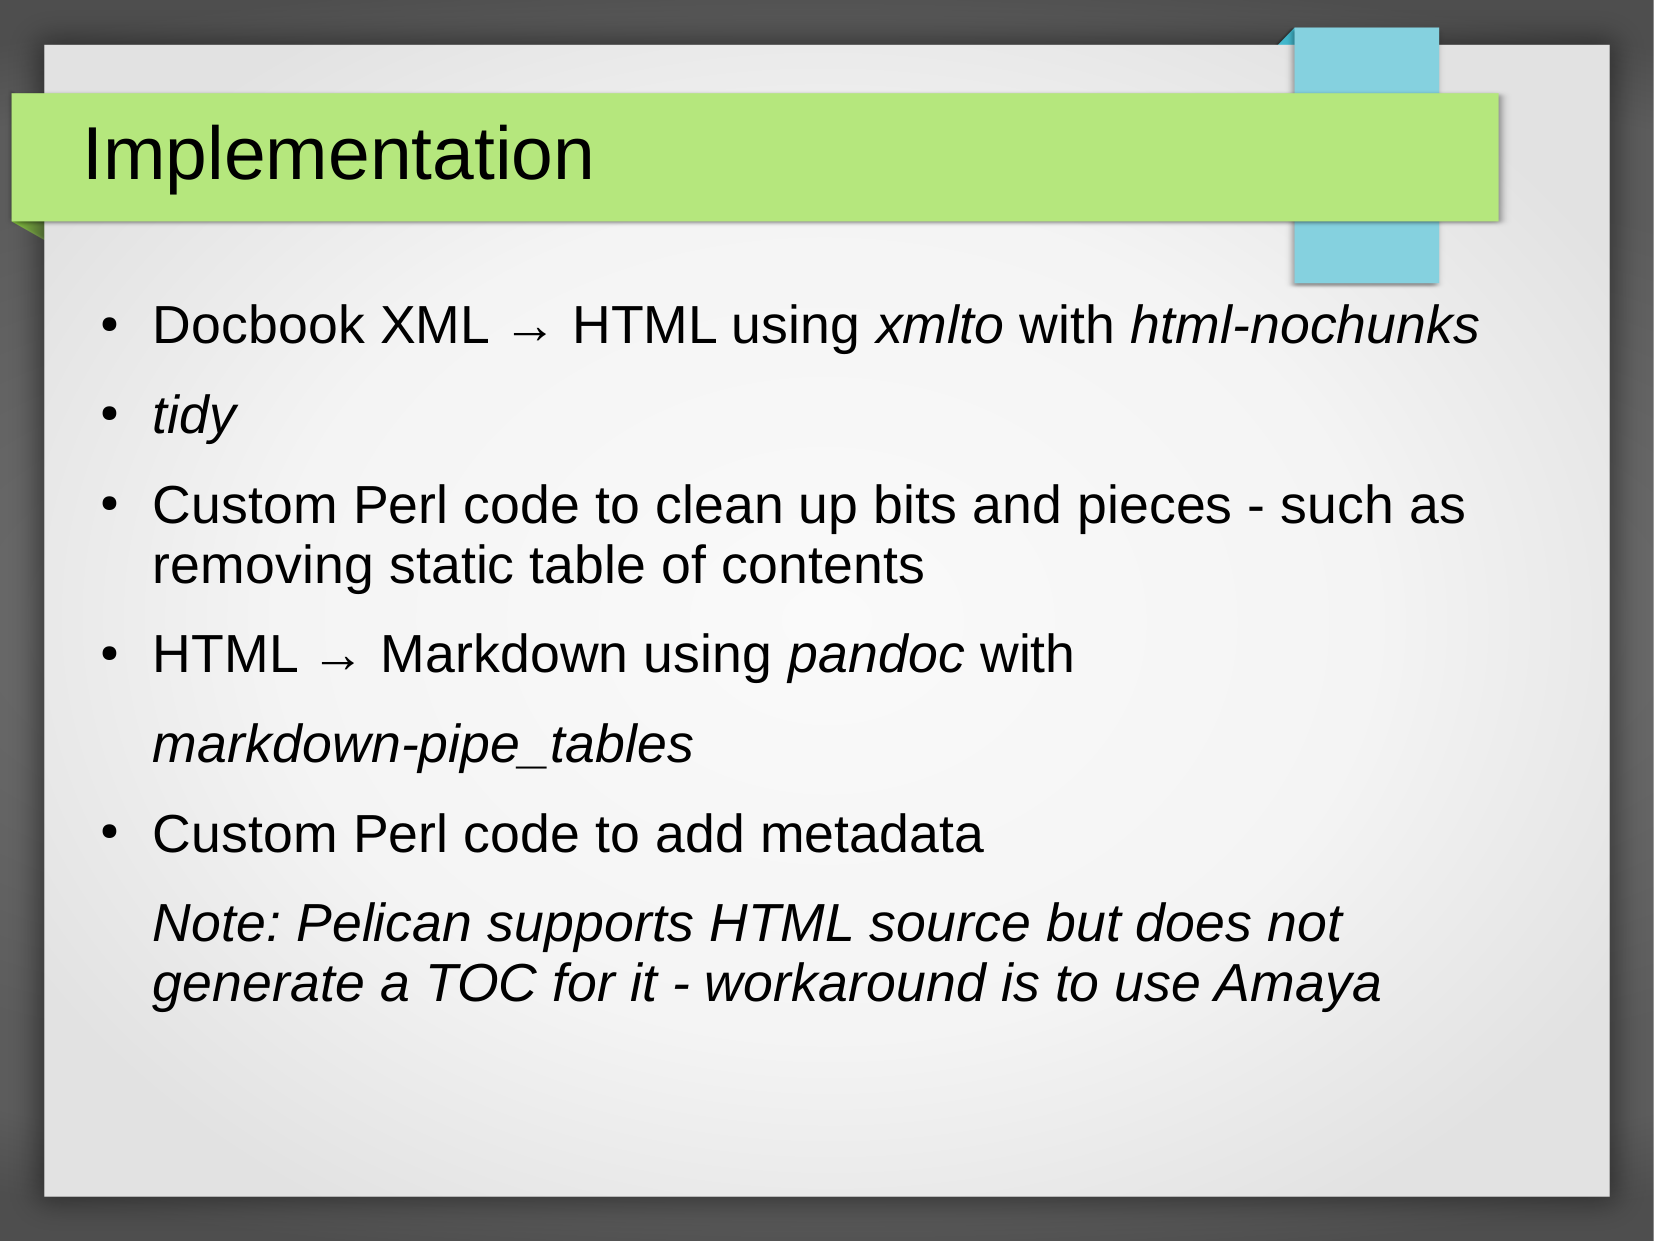

# Implementation
Docbook XML → HTML using xmlto with html-nochunks
tidy
Custom Perl code to clean up bits and pieces - such as removing static table of contents
HTML → Markdown using pandoc with
markdown-pipe_tables
Custom Perl code to add metadata
Note: Pelican supports HTML source but does not generate a TOC for it - workaround is to use Amaya